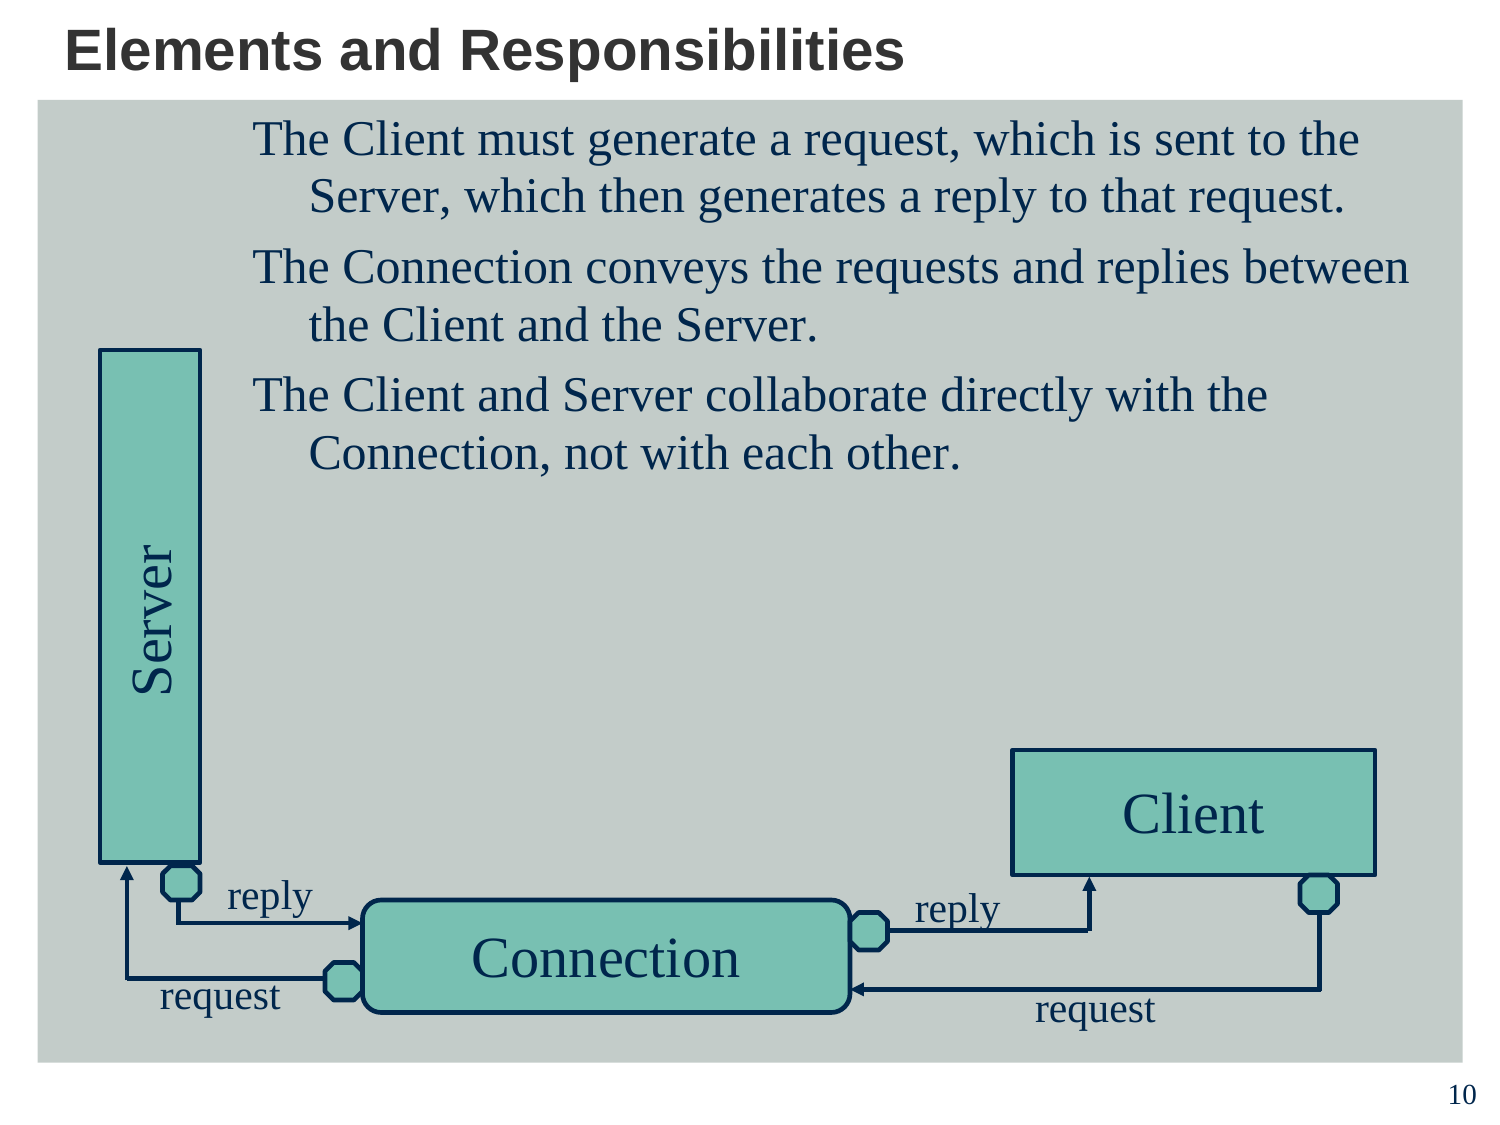

# Elements and Responsibilities
The Client must generate a request, which is sent to the Server, which then generates a reply to that request.
The Connection conveys the requests and replies between the Client and the Server.
The Client and Server collaborate directly with the Connection, not with each other.
Server
Client
reply
reply
Connection
request
request